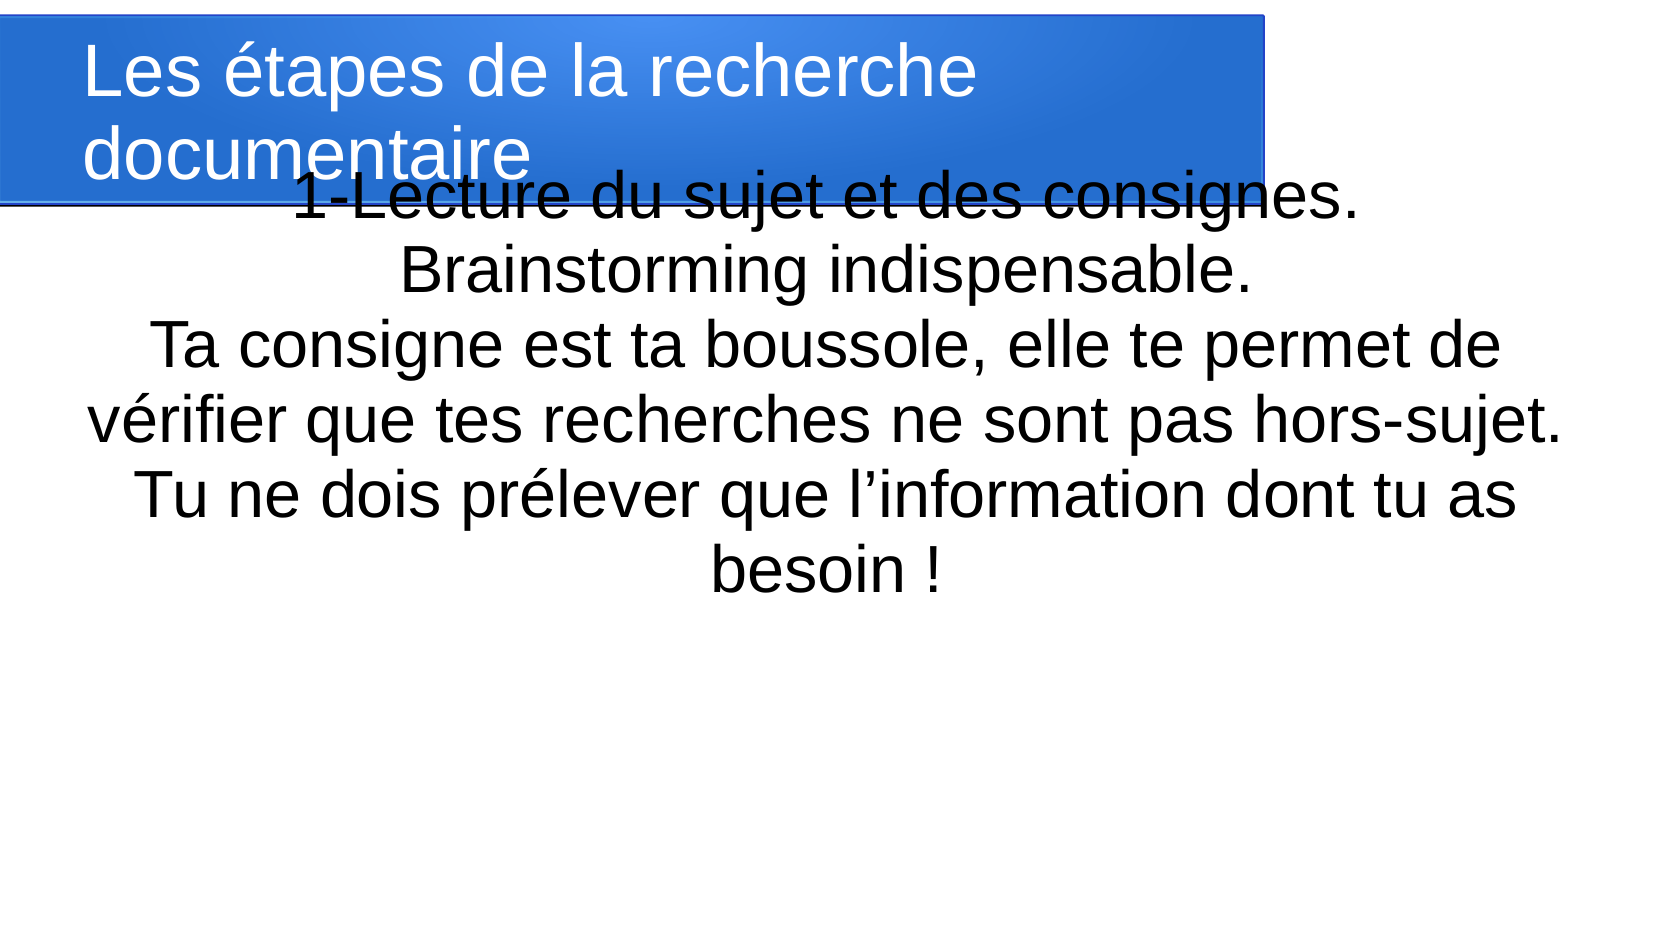

# Les étapes de la recherche documentaire
1-Lecture du sujet et des consignes.
Brainstorming indispensable.
Ta consigne est ta boussole, elle te permet de vérifier que tes recherches ne sont pas hors-sujet.
Tu ne dois prélever que l’information dont tu as besoin !